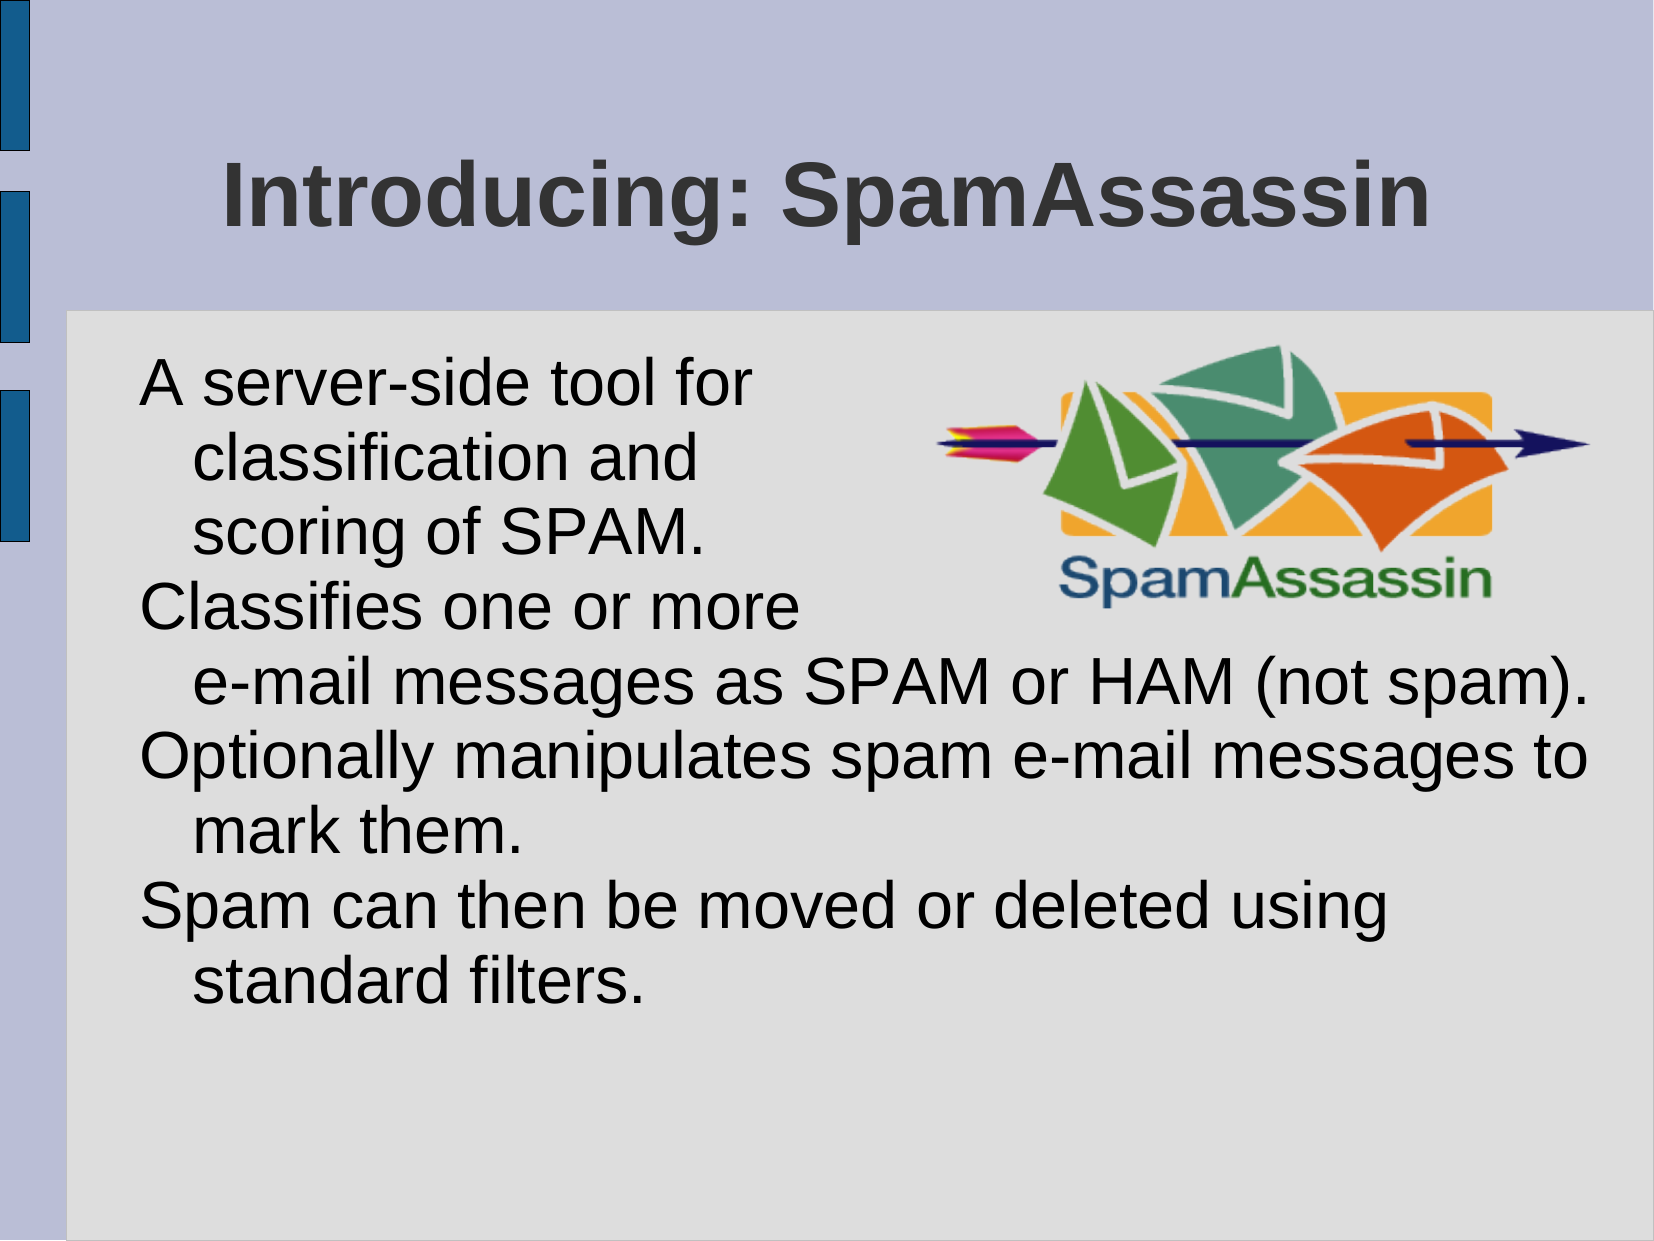

# Introducing: SpamAssassin
A server-side tool for
classification and
scoring of SPAM.
Classifies one or more
e-mail messages as SPAM or HAM (not spam).
Optionally manipulates spam e-mail messages to mark them.
Spam can then be moved or deleted using standard filters.